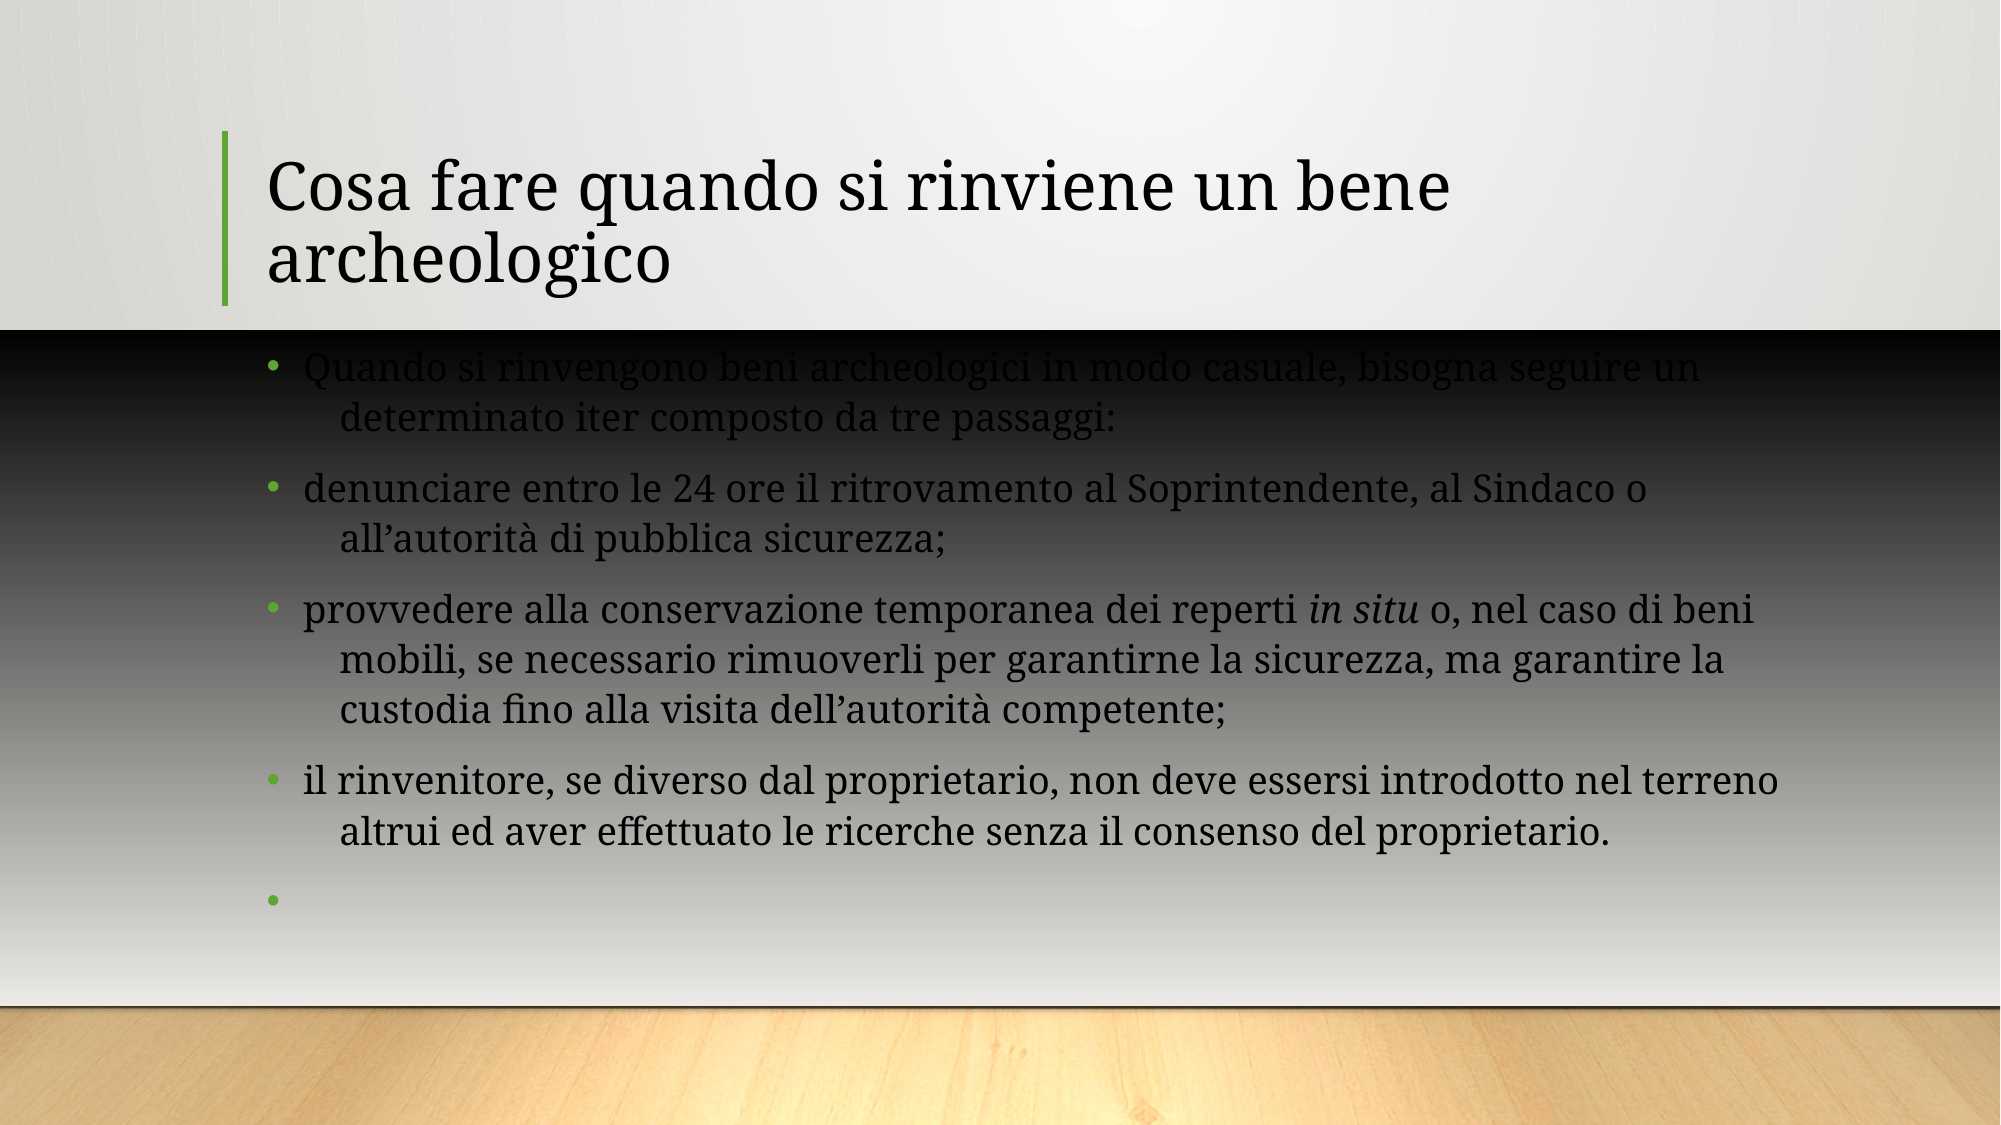

# Cosa fare quando si rinviene un bene archeologico
Quando si rinvengono beni archeologici in modo casuale, bisogna seguire un determinato iter composto da tre passaggi:
denunciare entro le 24 ore il ritrovamento al Soprintendente, al Sindaco o all’autorità di pubblica sicurezza;
provvedere alla conservazione temporanea dei reperti in situ o, nel caso di beni mobili, se necessario rimuoverli per garantirne la sicurezza, ma garantire la custodia fino alla visita dell’autorità competente;
il rinvenitore, se diverso dal proprietario, non deve essersi introdotto nel terreno altrui ed aver effettuato le ricerche senza il consenso del proprietario.